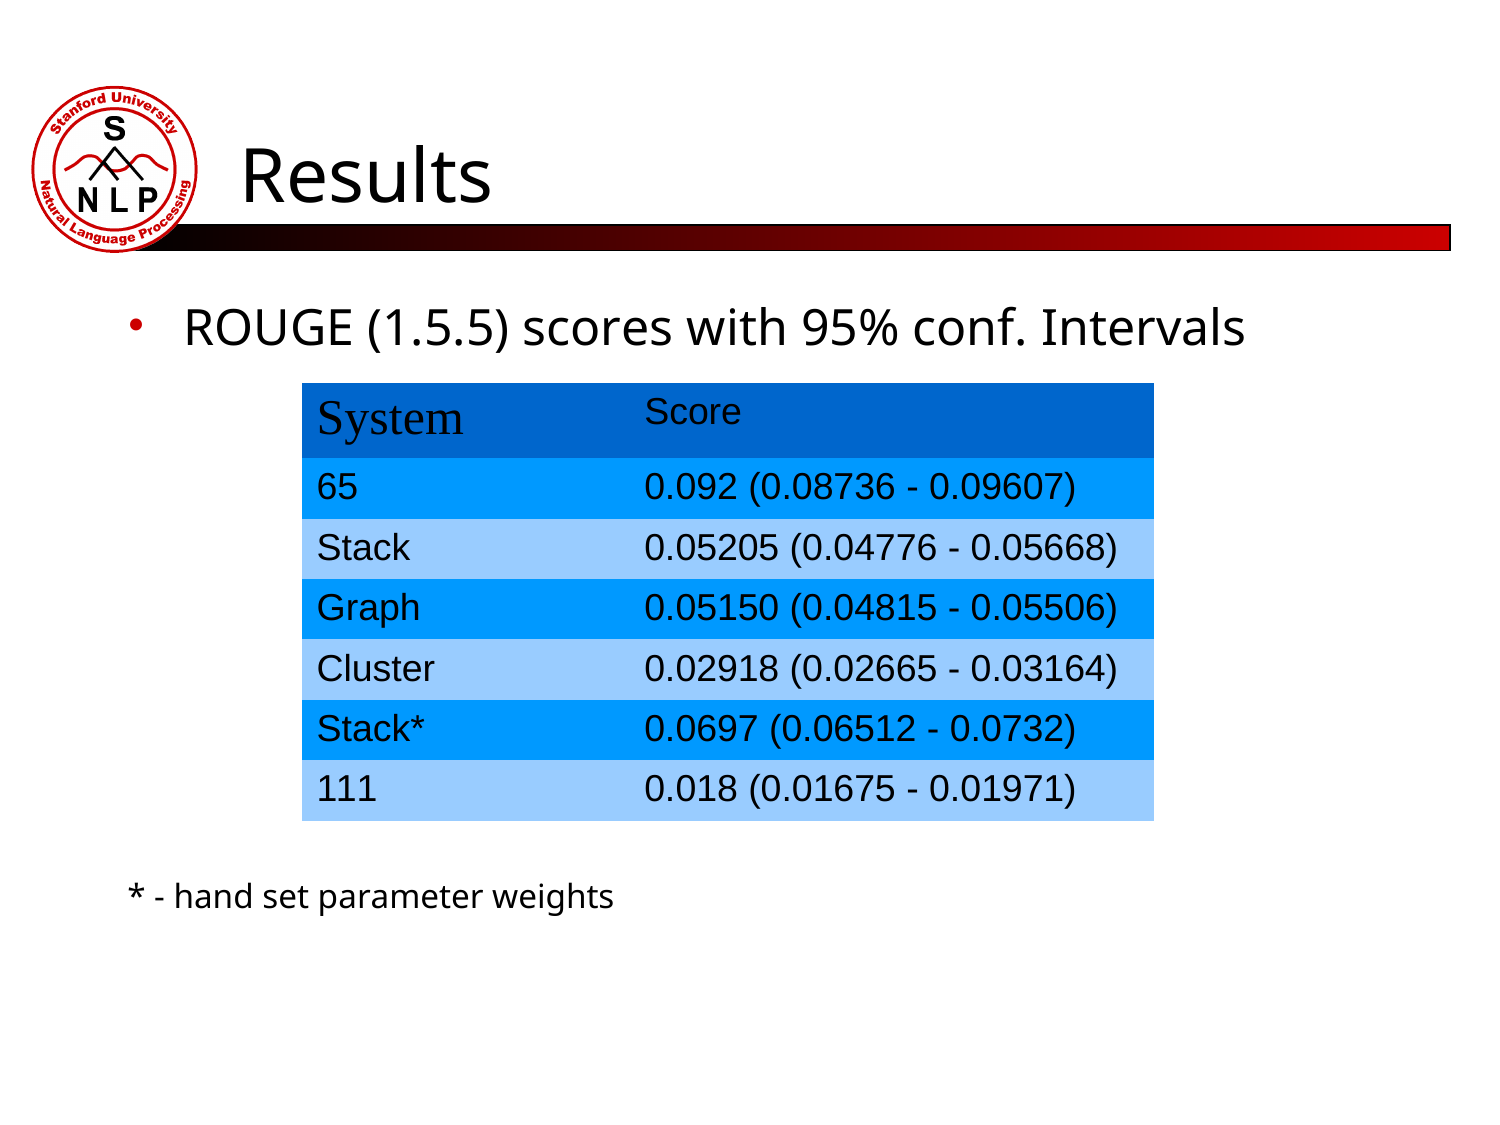

# Results
ROUGE (1.5.5) scores with 95% conf. Intervals
* - hand set parameter weights
| System | Score |
| --- | --- |
| 65 | 0.092 (0.08736 - 0.09607) |
| Stack | 0.05205 (0.04776 - 0.05668) |
| Graph | 0.05150 (0.04815 - 0.05506) |
| Cluster | 0.02918 (0.02665 - 0.03164) |
| Stack\* | 0.0697 (0.06512 - 0.0732) |
| 111 | 0.018 (0.01675 - 0.01971) |